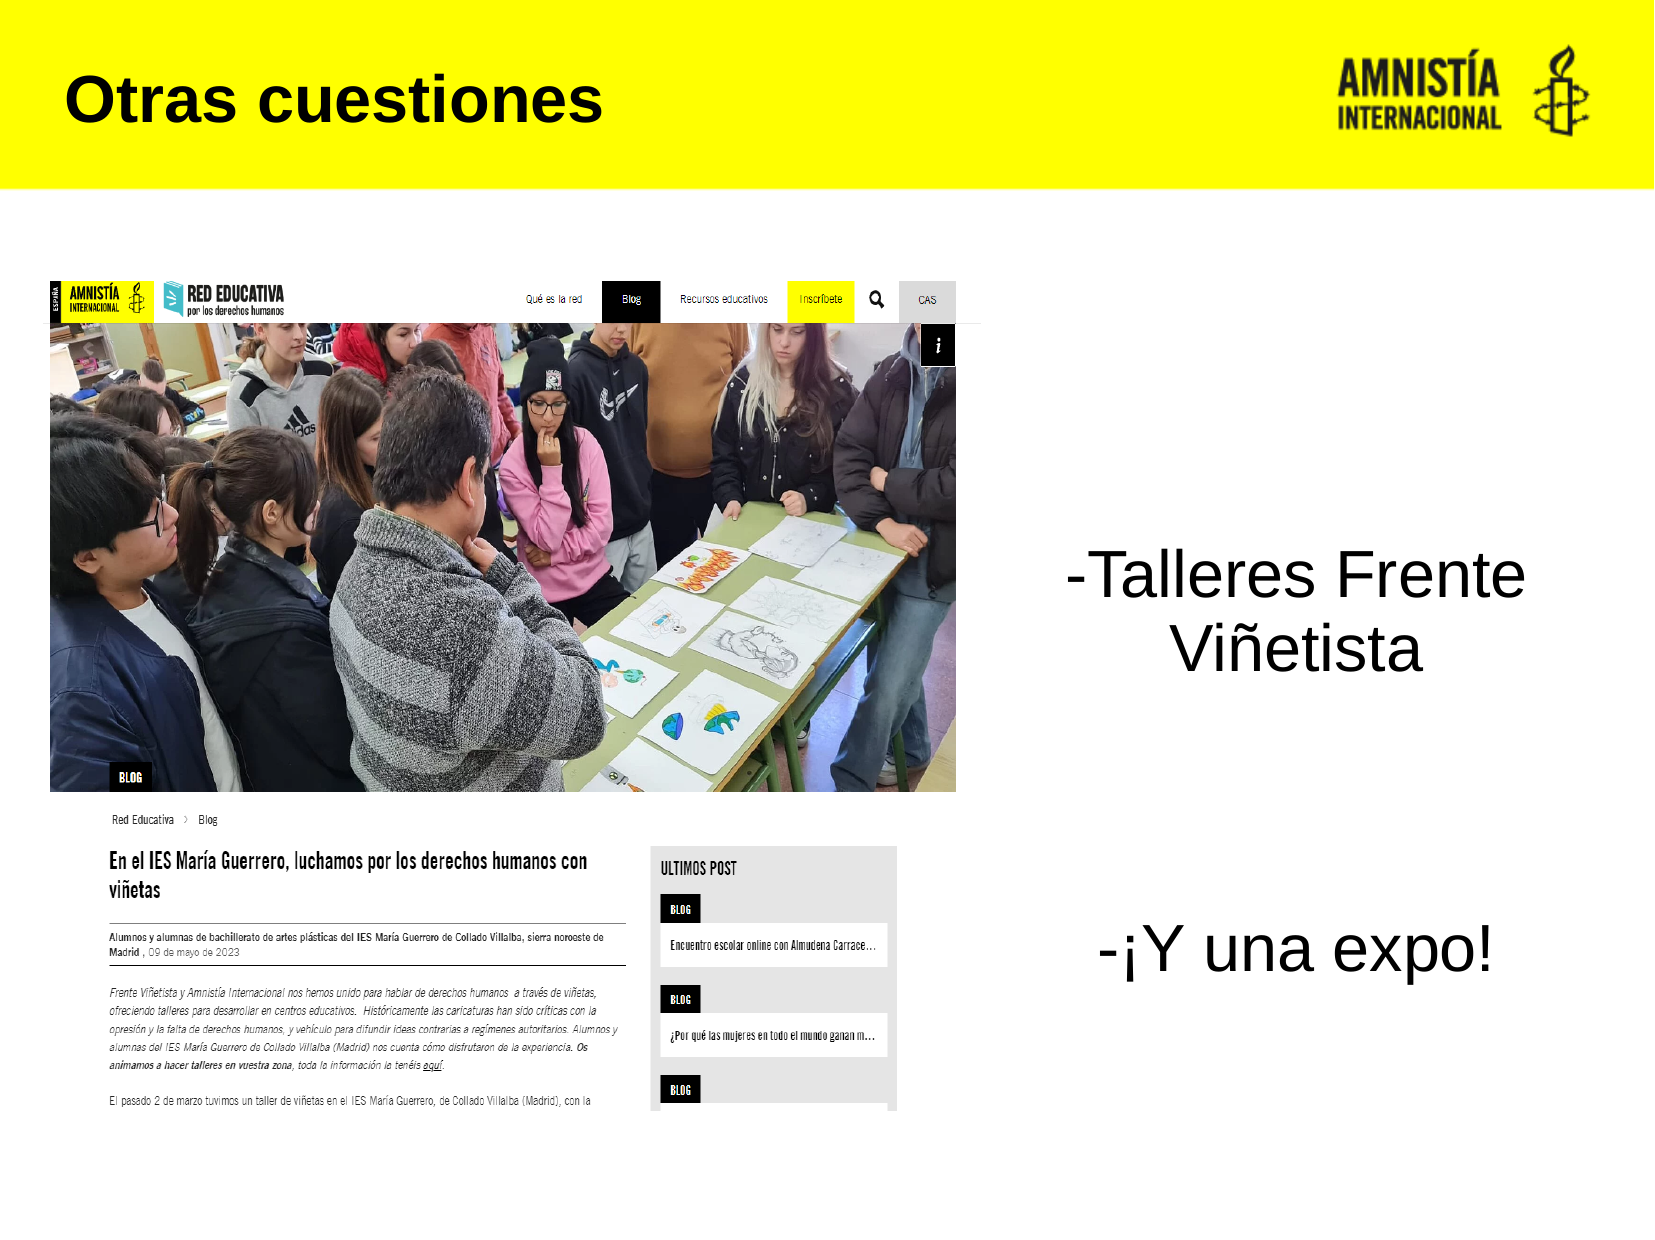

Otras cuestiones
# -Talleres Frente Viñetista
-¡Y una expo!